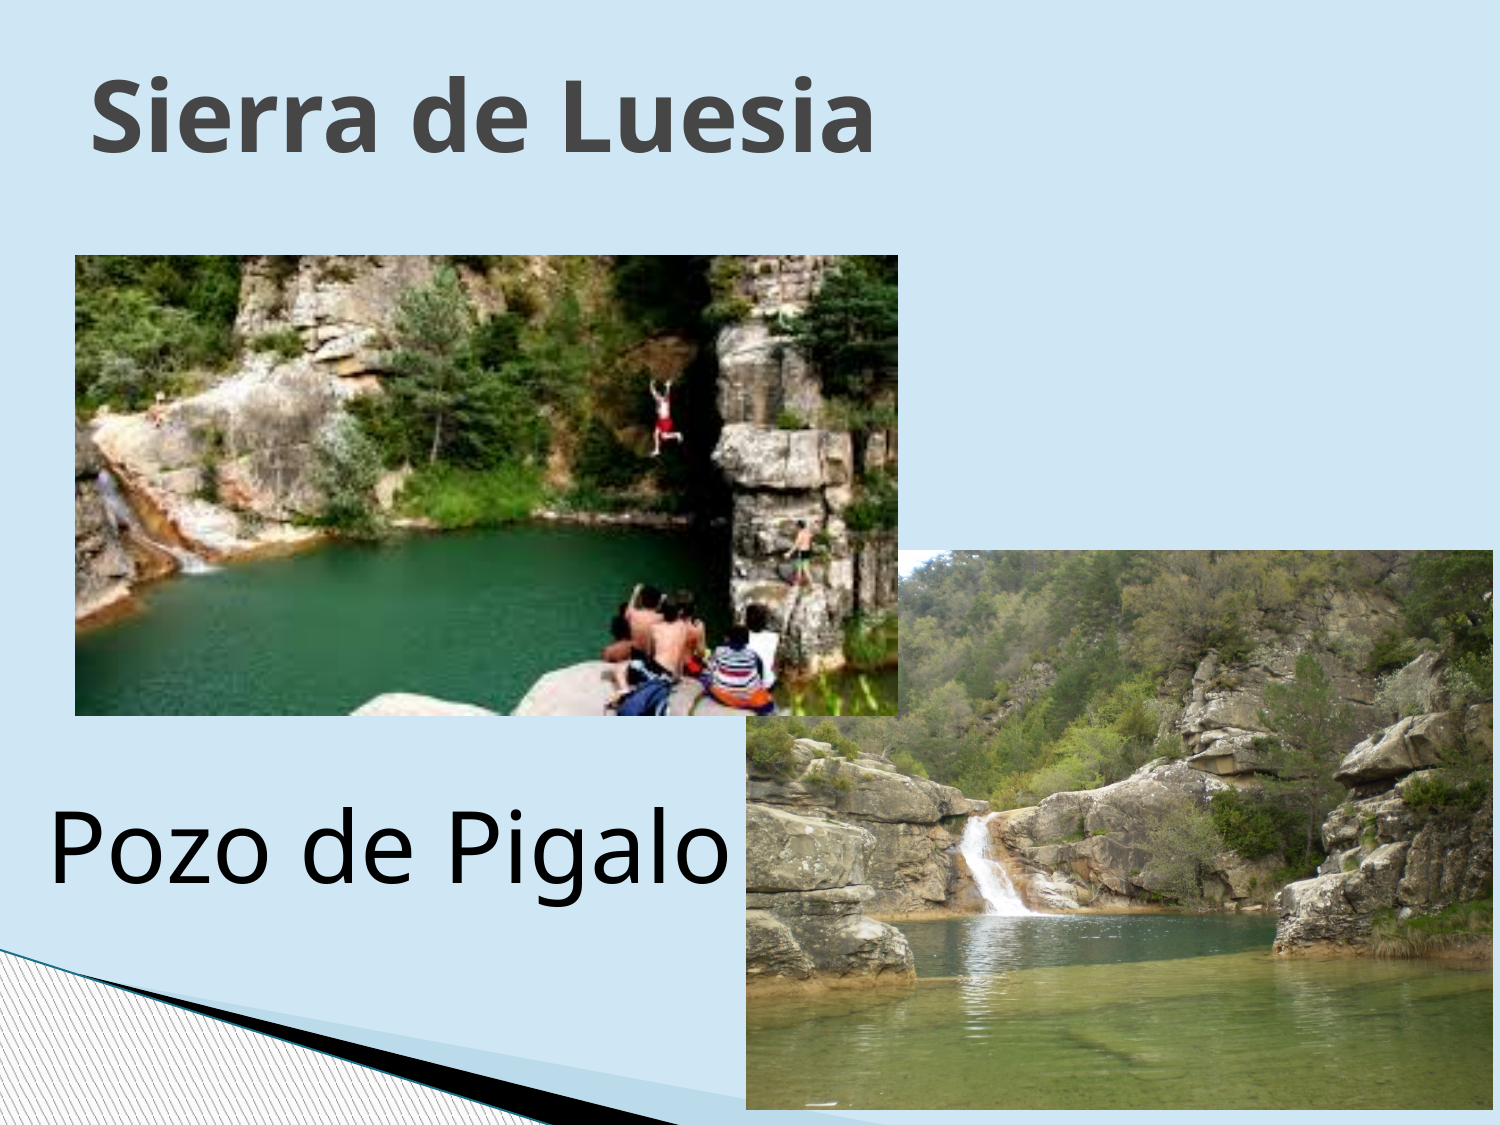

# Sierra de Luesia
Pozo de Pigalo